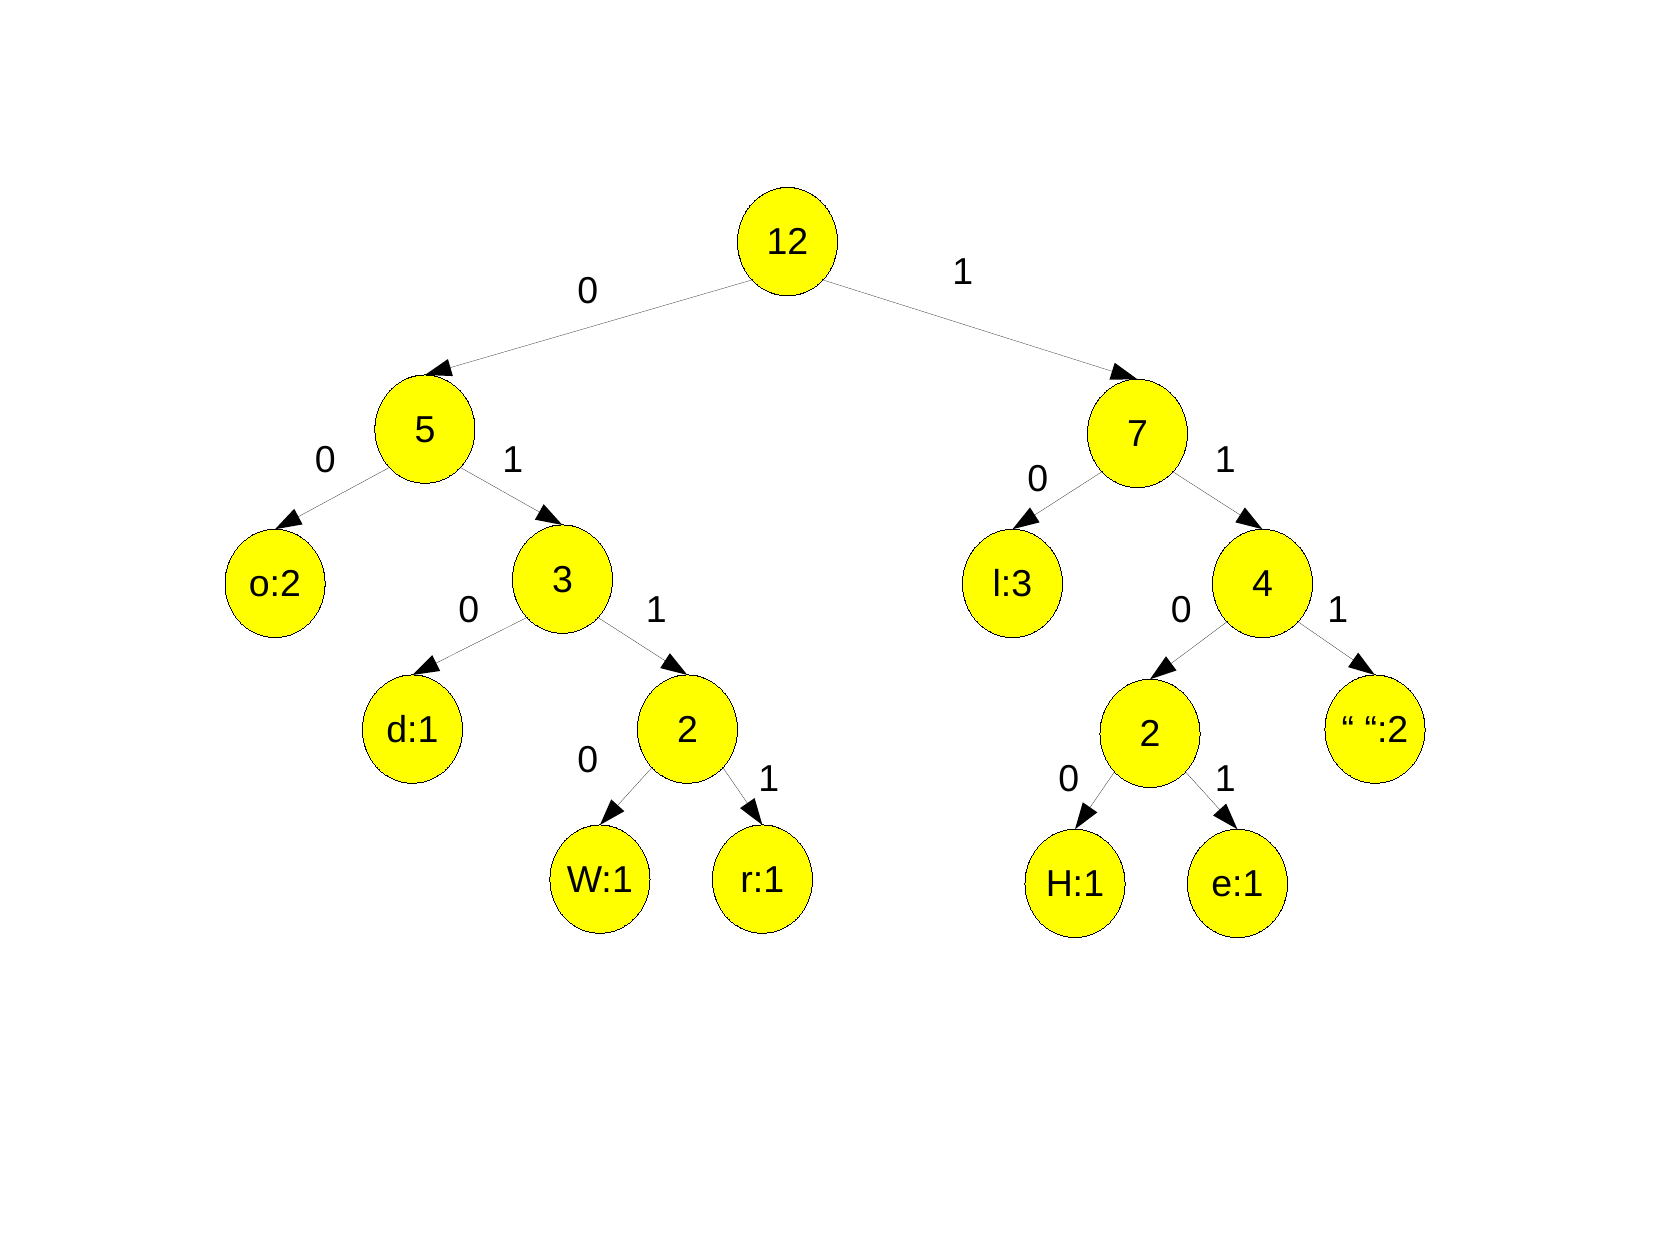

12
1
0
5
7
0
1
1
0
3
o:2
l:3
4
0
1
0
1
d:1
2
“ “:2
2
0
1
0
1
W:1
r:1
H:1
e:1